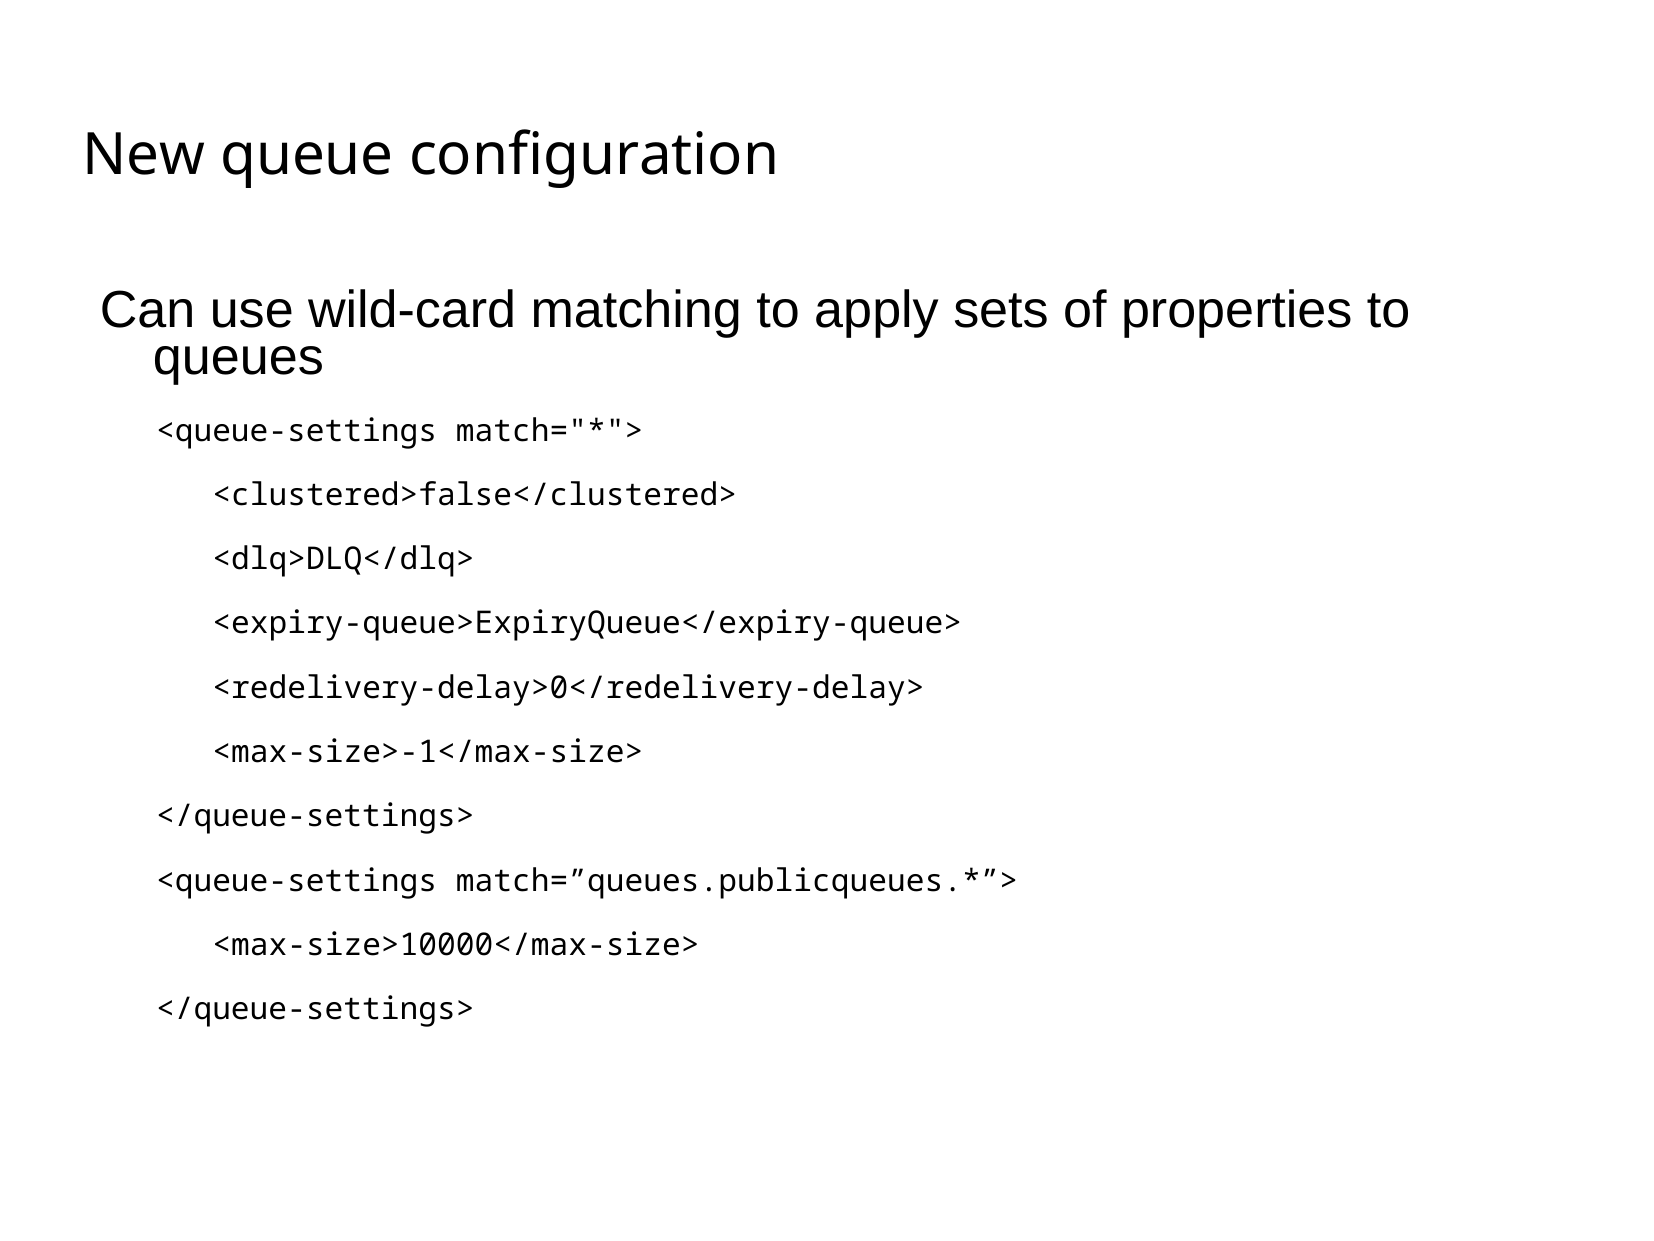

# New queue configuration
Can use wild-card matching to apply sets of properties to queues
 <queue-settings match="*">
 <clustered>false</clustered>
 <dlq>DLQ</dlq>
 <expiry-queue>ExpiryQueue</expiry-queue>
 <redelivery-delay>0</redelivery-delay>
 <max-size>-1</max-size>
 </queue-settings>
 <queue-settings match=”queues.publicqueues.*”>
 <max-size>10000</max-size>
 </queue-settings>